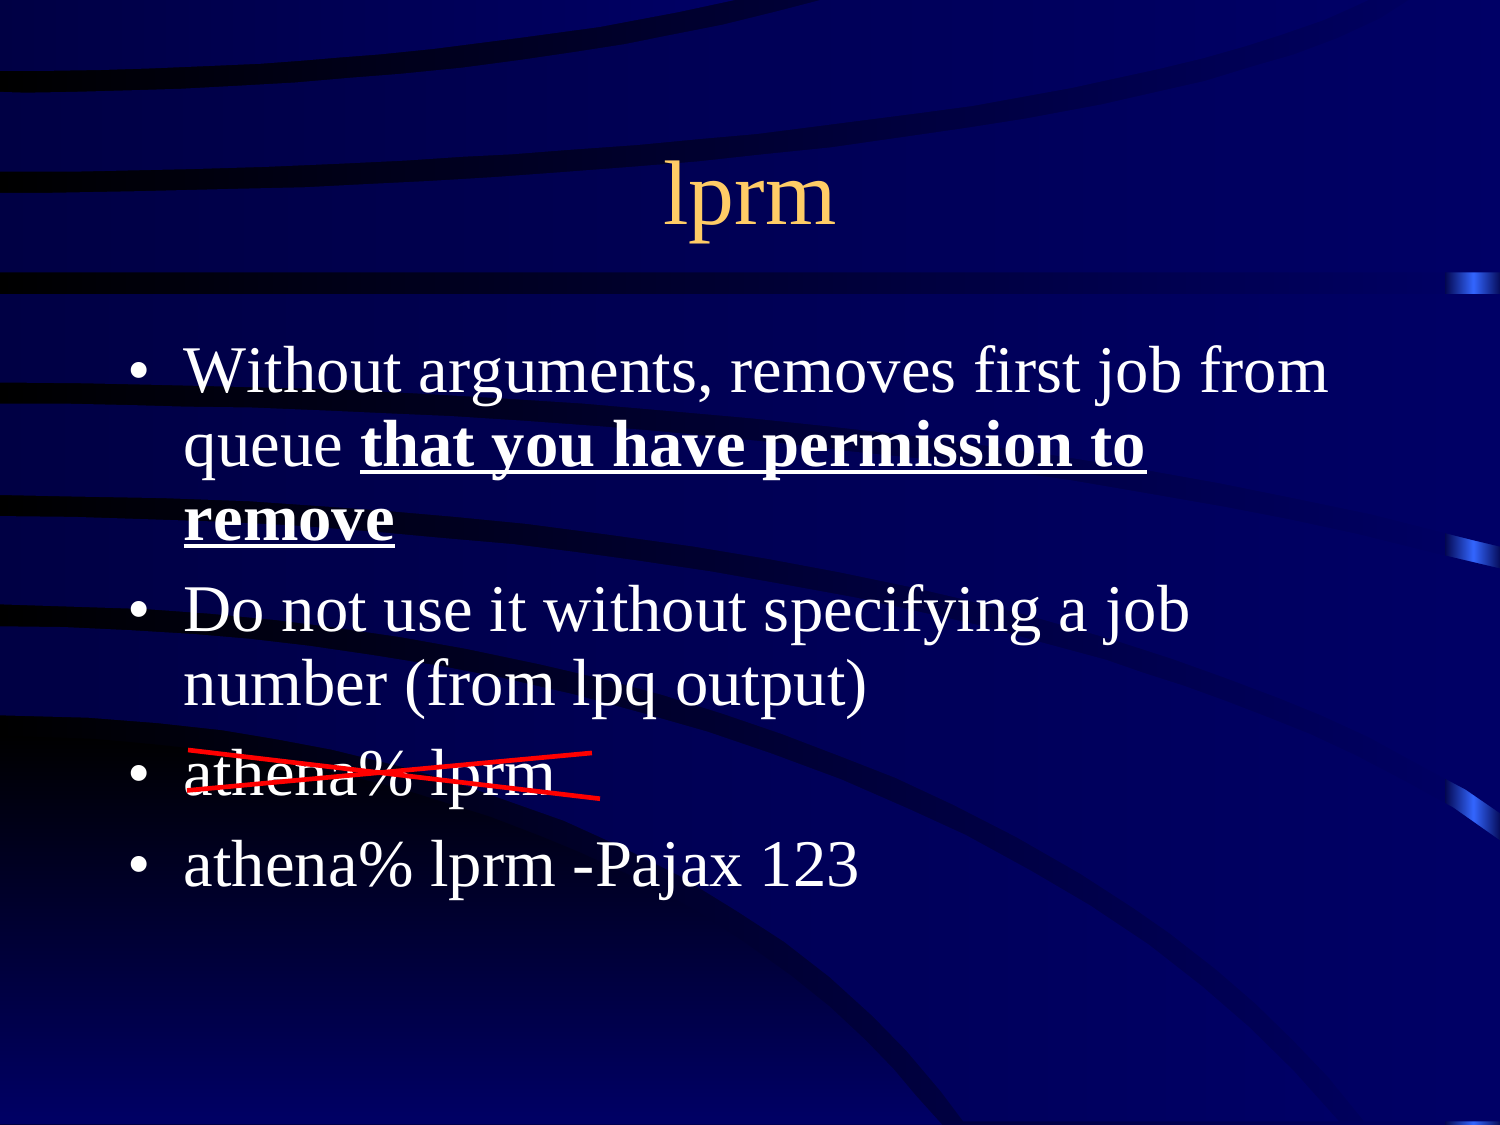

# lprm
Without arguments, removes first job from queue that you have permission to remove
Do not use it without specifying a job number (from lpq output)
athena% lprm
athena% lprm -Pajax 123